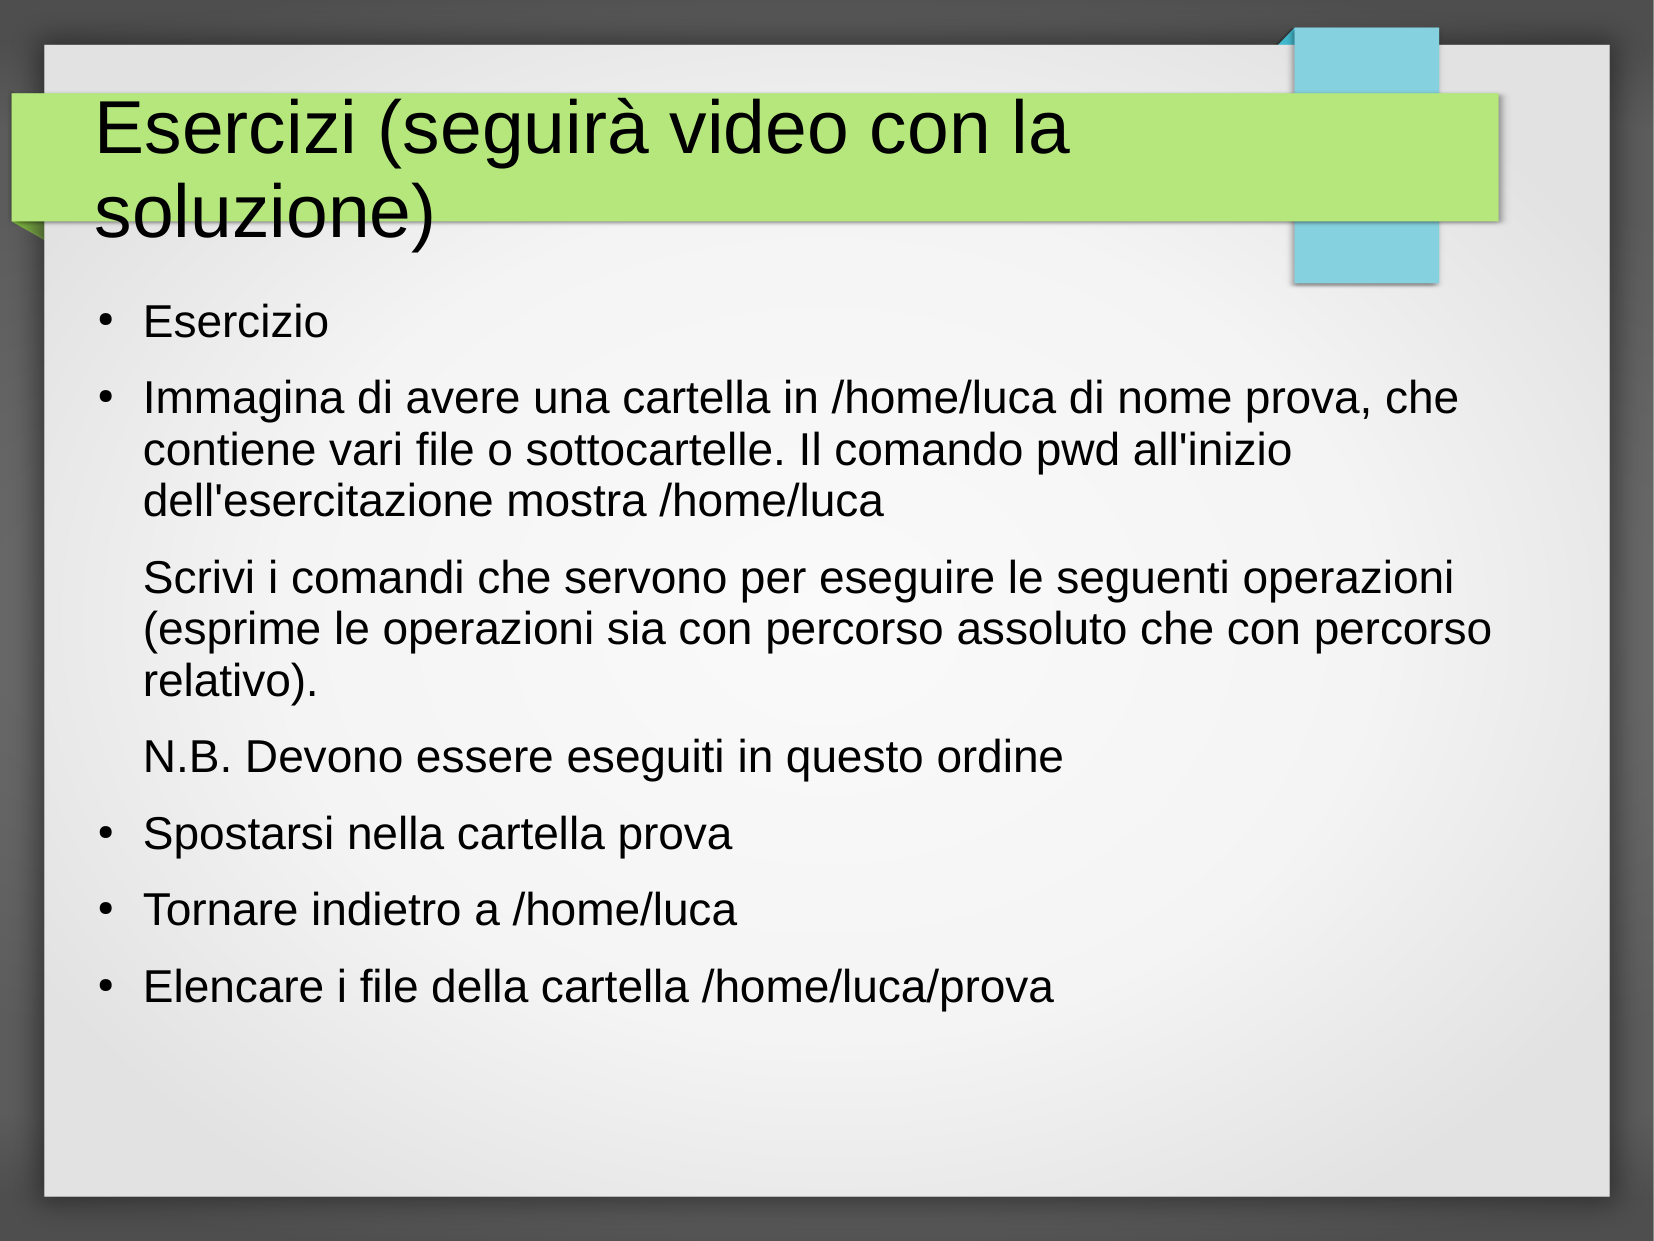

# Esercizi (seguirà video con la soluzione)
Esercizio
Immagina di avere una cartella in /home/luca di nome prova, che contiene vari file o sottocartelle. Il comando pwd all'inizio dell'esercitazione mostra /home/luca
Scrivi i comandi che servono per eseguire le seguenti operazioni (esprime le operazioni sia con percorso assoluto che con percorso relativo).
N.B. Devono essere eseguiti in questo ordine
Spostarsi nella cartella prova
Tornare indietro a /home/luca
Elencare i file della cartella /home/luca/prova